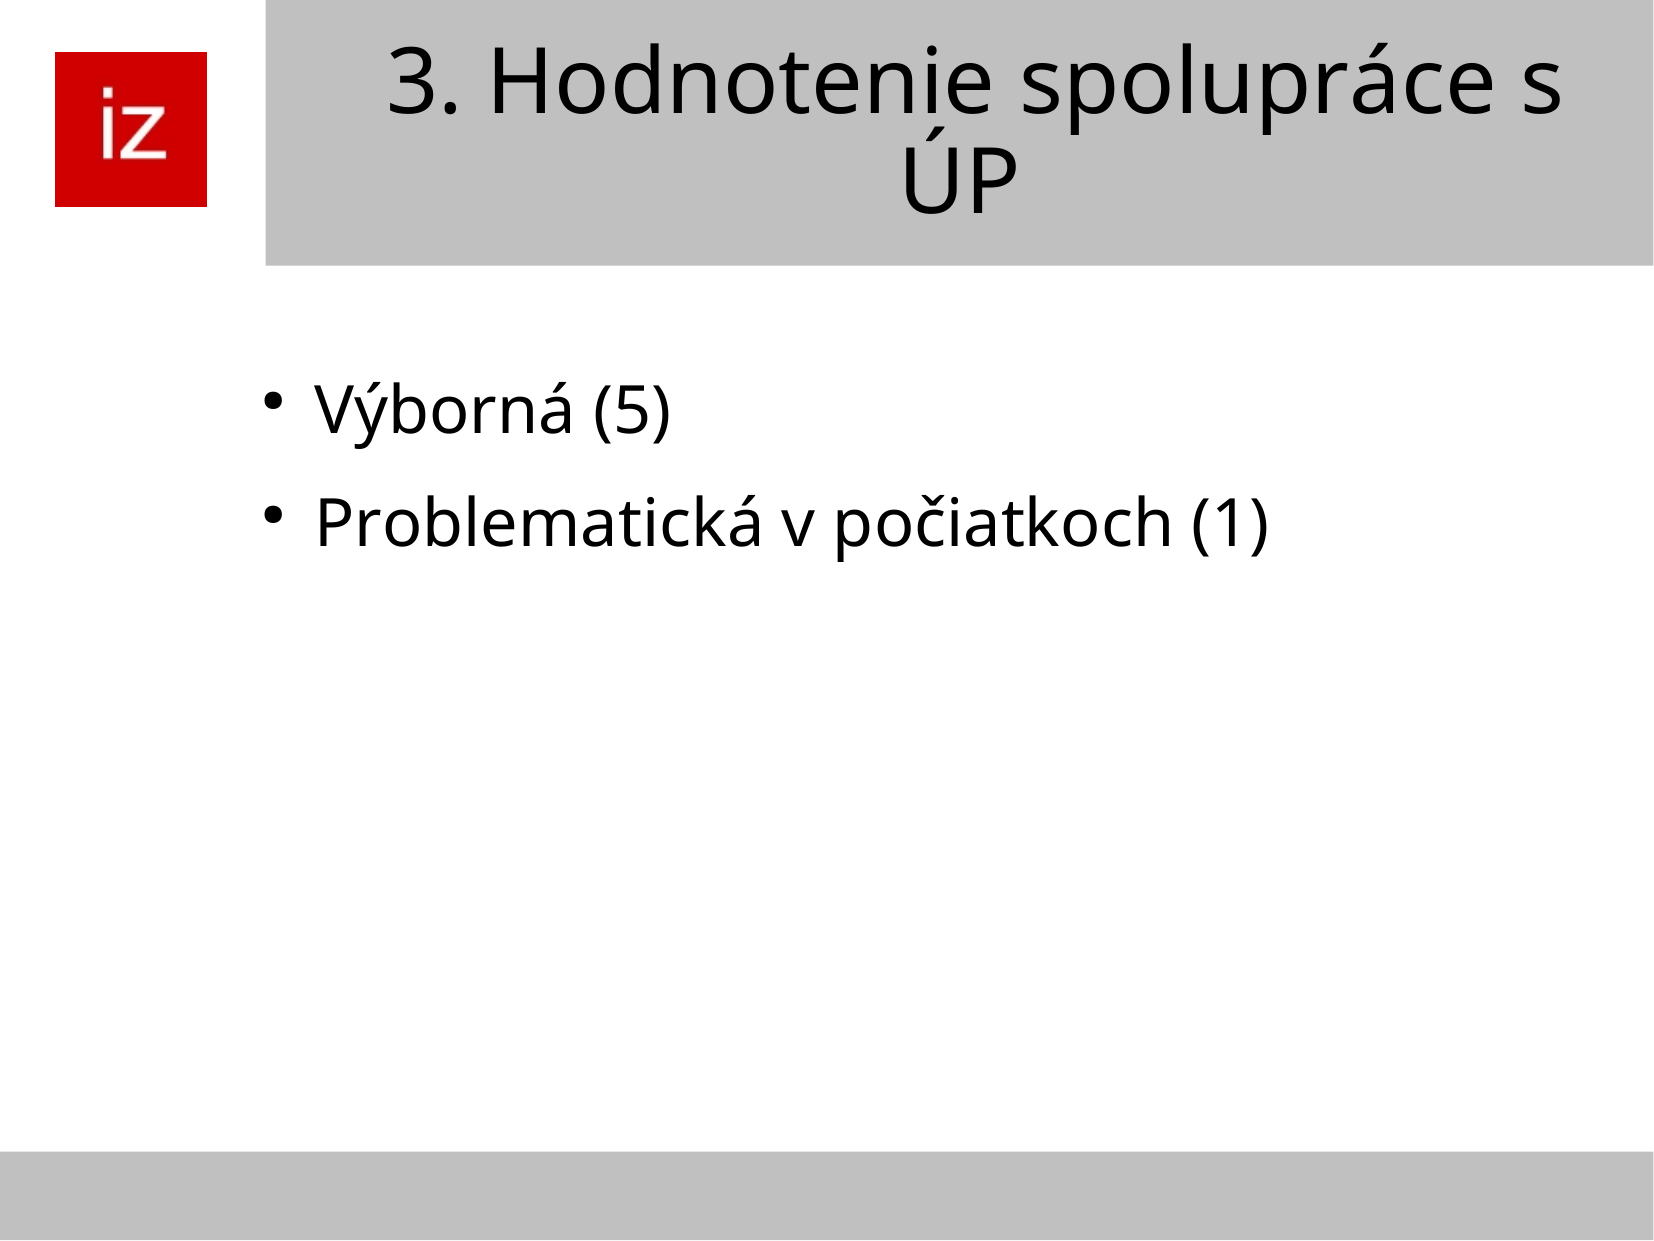

# 3. Hodnotenie spolupráce s ÚP
Výborná (5)
Problematická v počiatkoch (1)